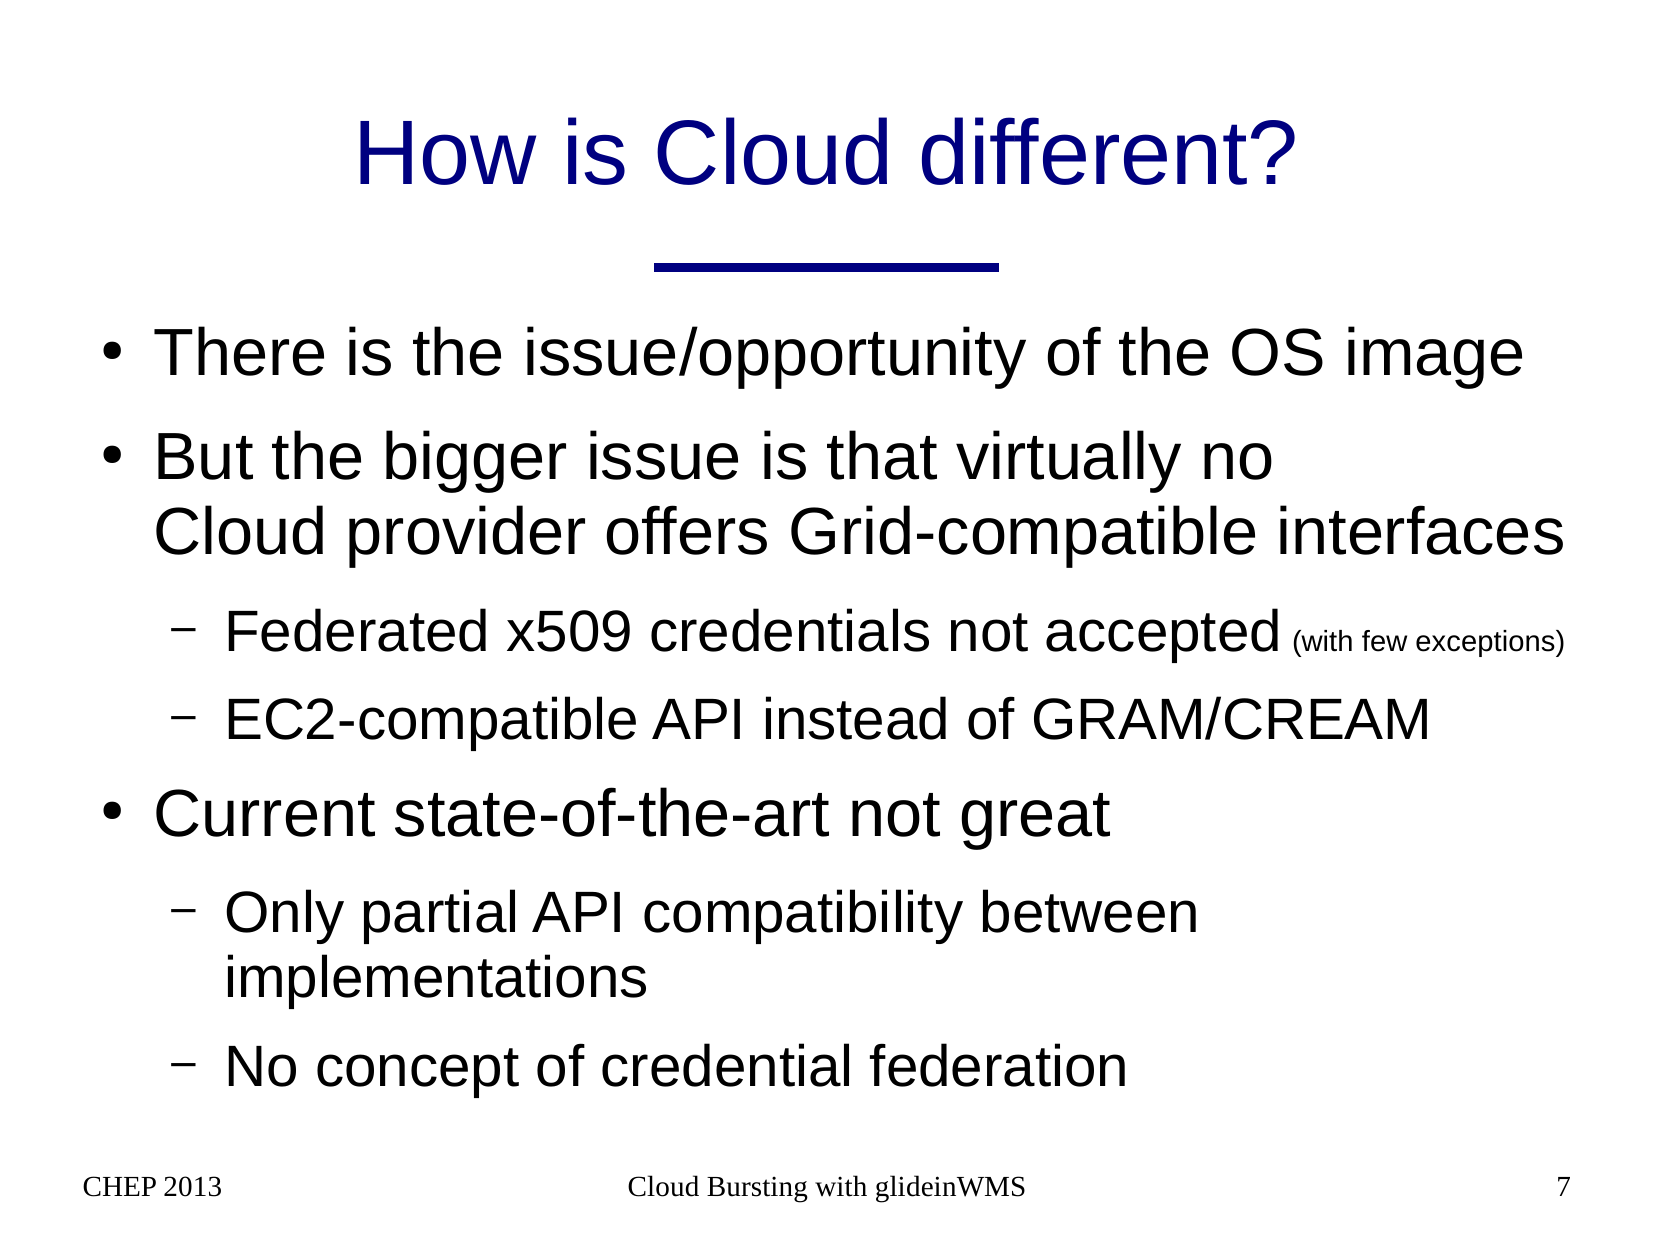

# How is Cloud different?
There is the issue/opportunity of the OS image
But the bigger issue is that virtually no
Cloud provider offers Grid-compatible interfaces
Federated x509 credentials not accepted (with few exceptions)
EC2-compatible API instead of GRAM/CREAM
Current state-of-the-art not great
Only partial API compatibility between implementations
No concept of credential federation
CHEP 2013
Cloud Bursting with glideinWMS
7